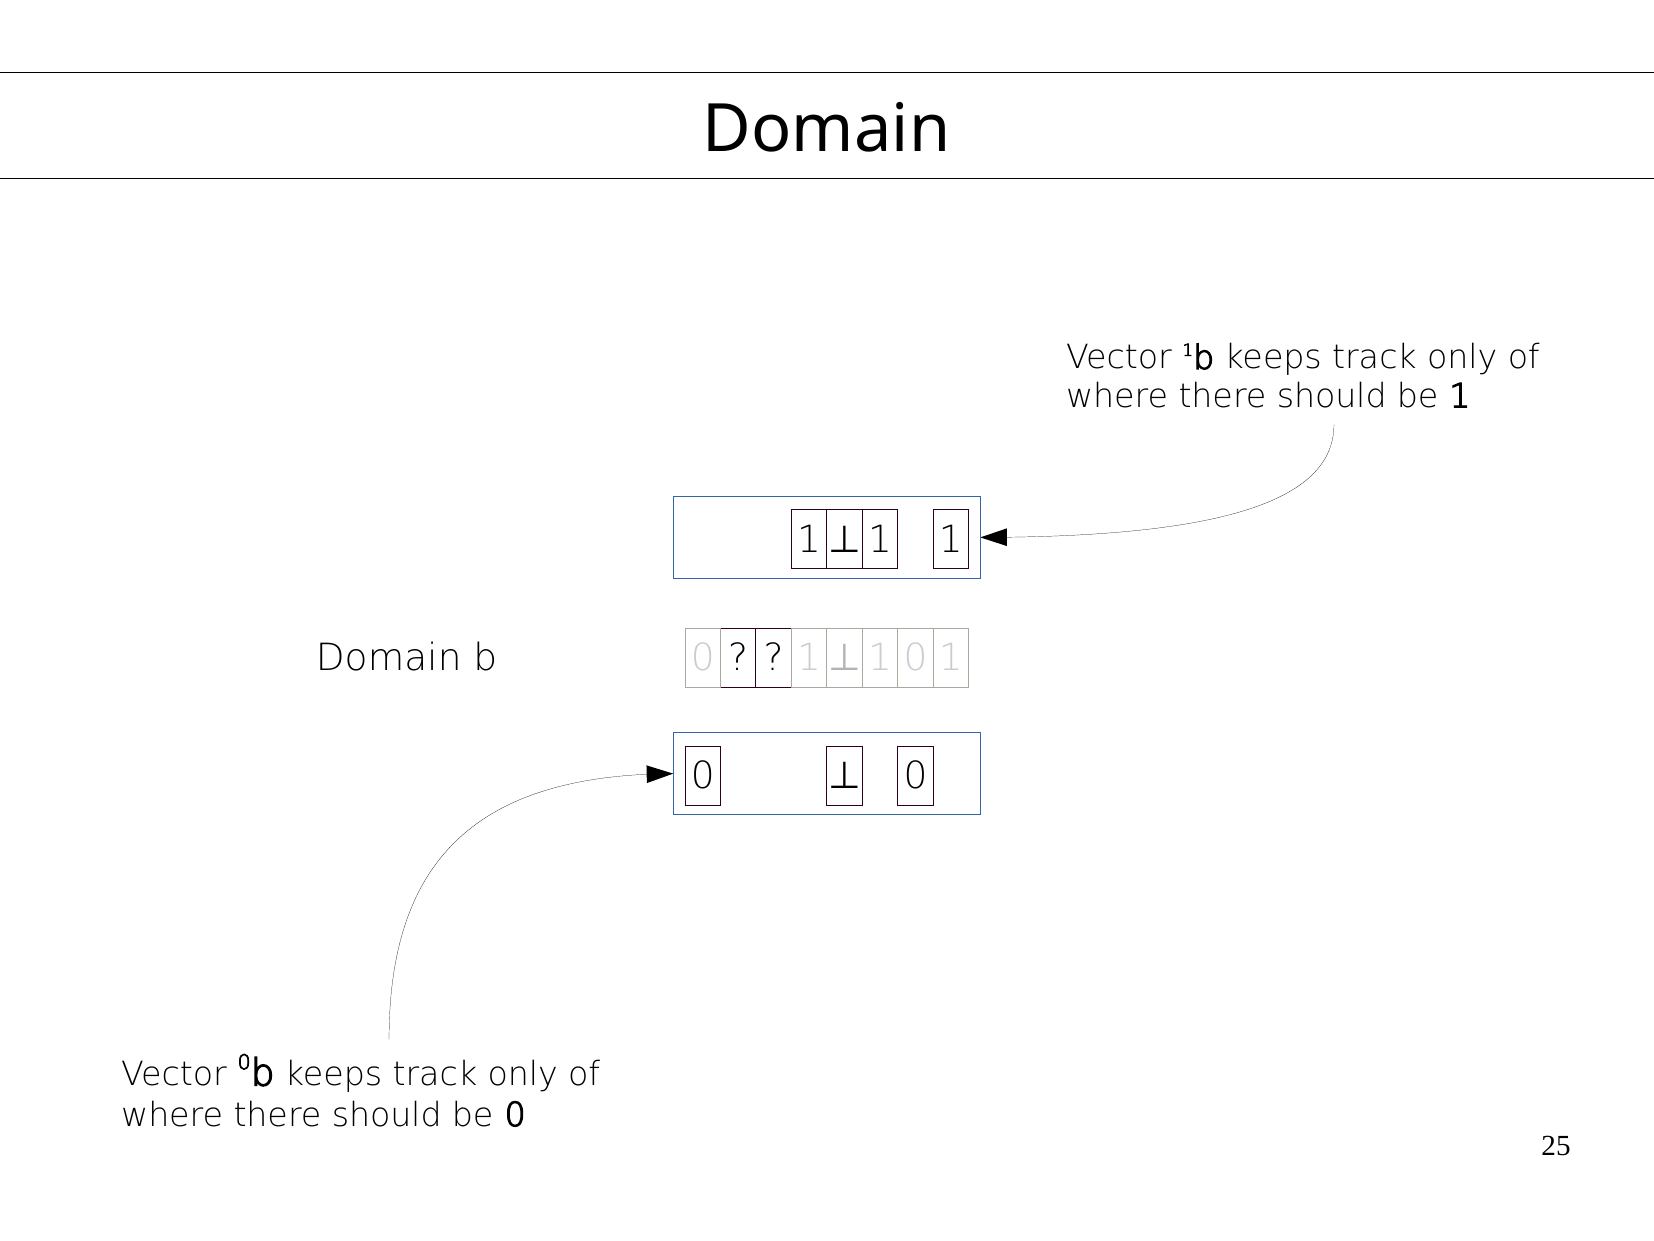

We will use two vectors, one that will only keep track of where we know there are ones, and anothe that does the same with zeroes.
Domain
Vector 1b keeps track only of where there should be 1
1
⊥
1
1
0
?
?
1
⊥
1
0
1
Domain b
0
⊥
0
Vector 0b keeps track only of where there should be 0
25